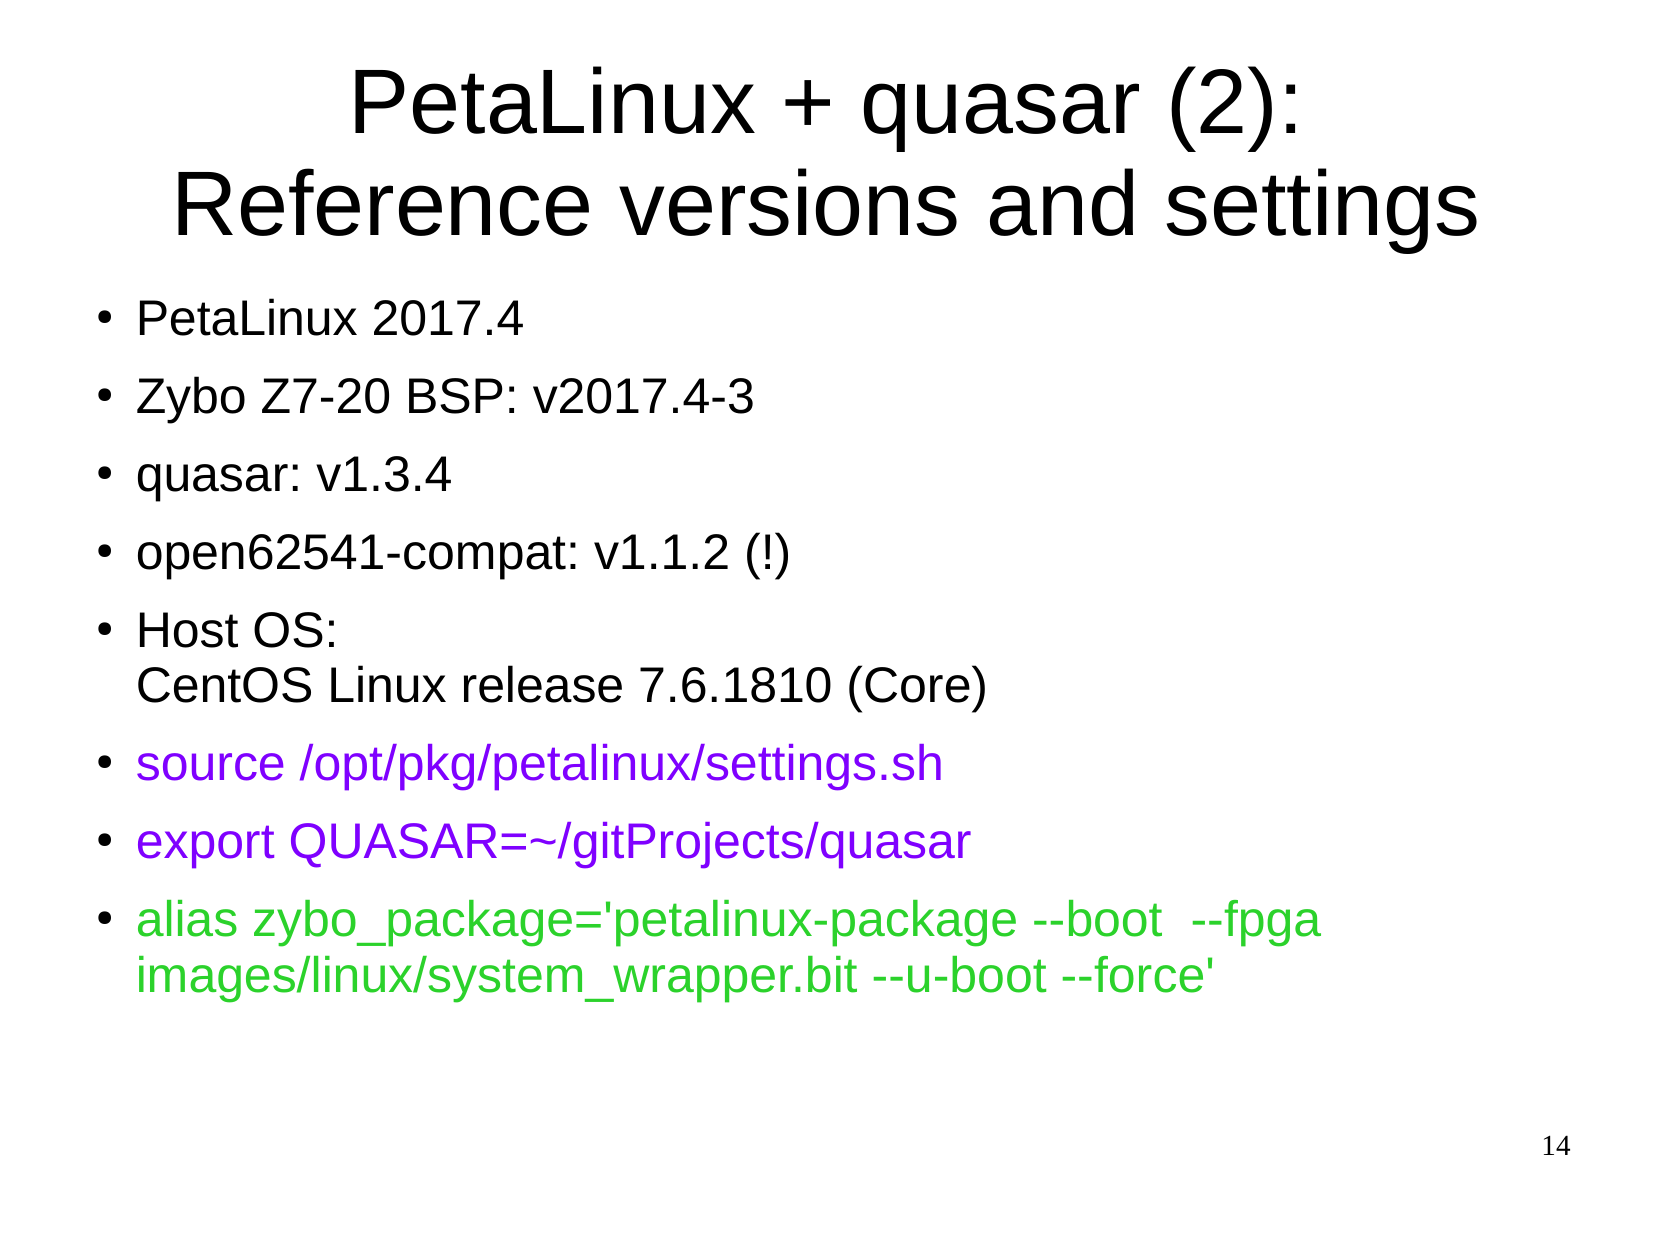

# PetaLinux + quasar (2): Reference versions and settings
PetaLinux 2017.4
Zybo Z7-20 BSP: v2017.4-3
quasar: v1.3.4
open62541-compat: v1.1.2 (!)
Host OS:
CentOS Linux release 7.6.1810 (Core)
source /opt/pkg/petalinux/settings.sh
export QUASAR=~/gitProjects/quasar
alias zybo_package='petalinux-package --boot --fpga images/linux/system_wrapper.bit --u-boot --force'
14